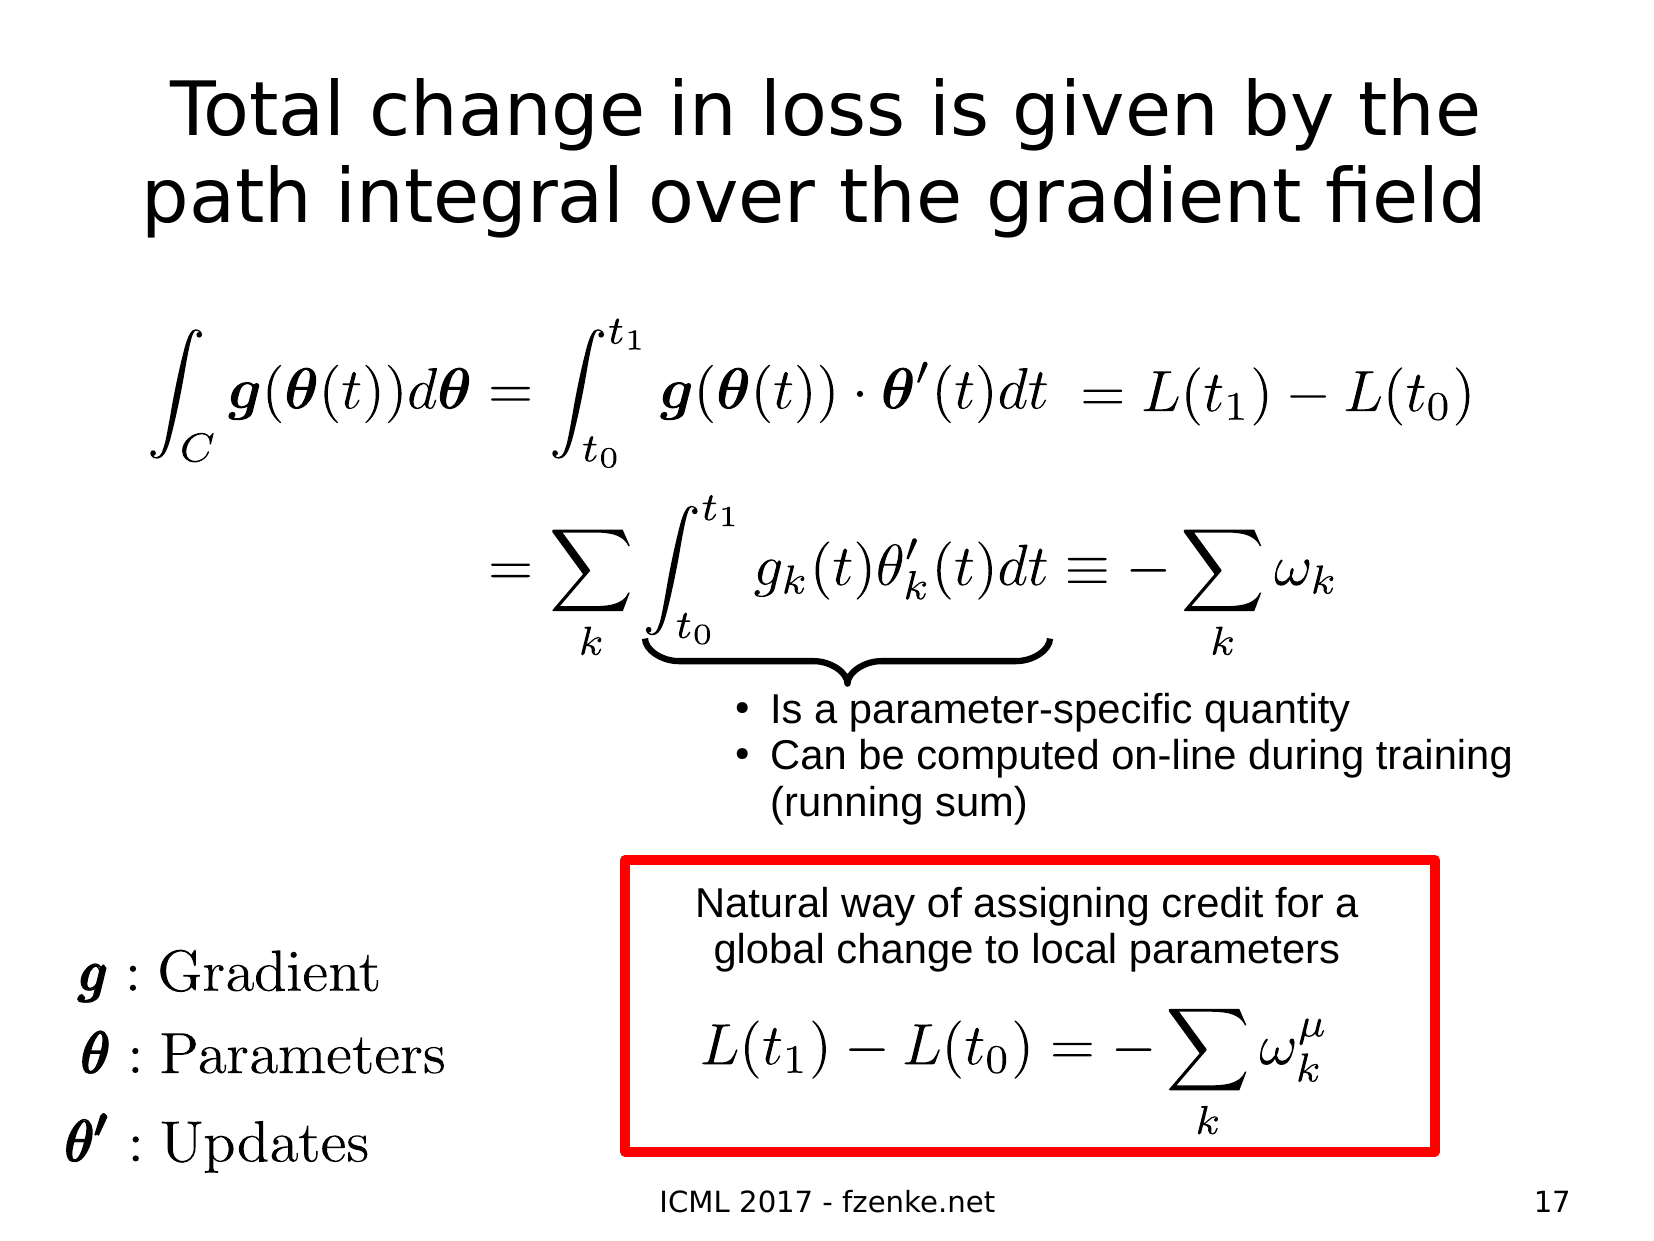

# Total change in loss is given by the path integral over the gradient field
Is a parameter-specific quantity
Can be computed on-line during training (running sum)
Natural way of assigning credit for a global change to local parameters
ICML 2017 - fzenke.net
17